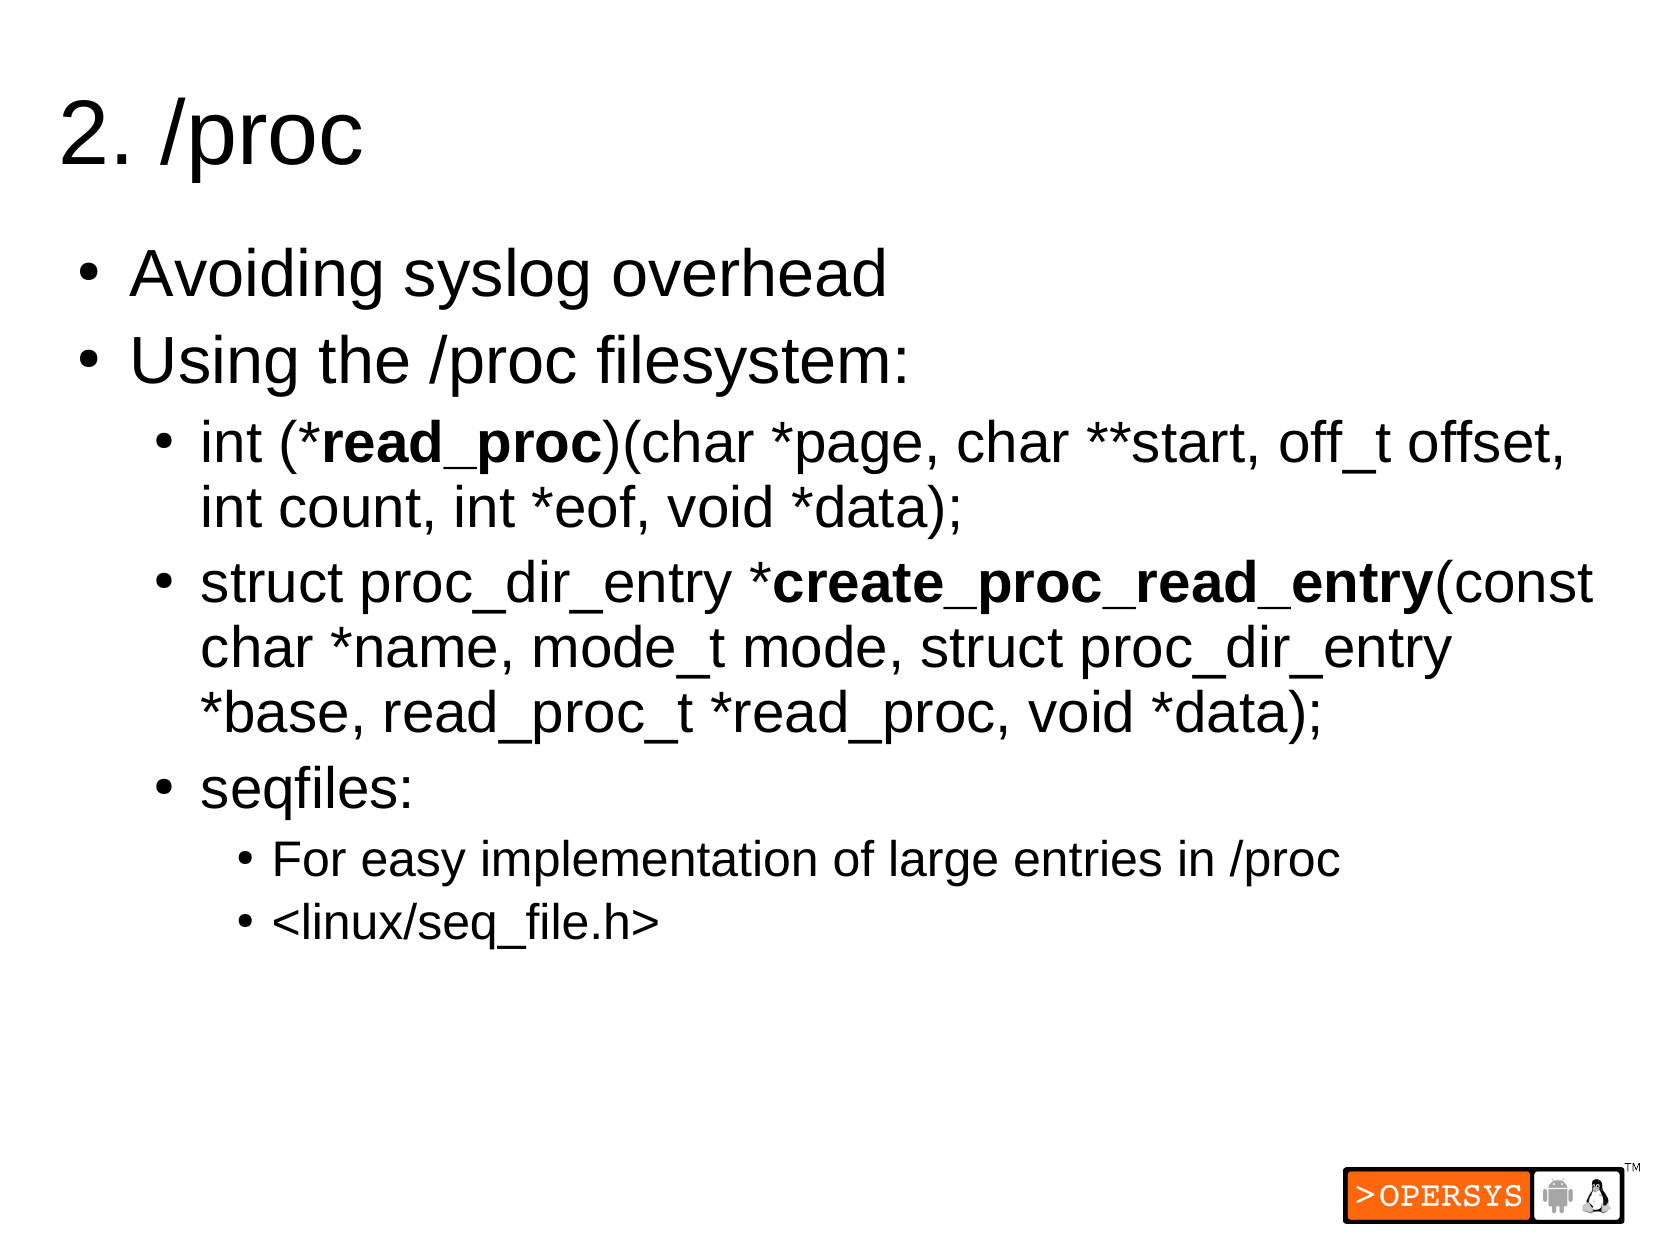

# 2. /proc
Avoiding syslog overhead
Using the /proc filesystem:
int (*read_proc)(char *page, char **start, off_t offset, int count, int *eof, void *data);
struct proc_dir_entry *create_proc_read_entry(const char *name, mode_t mode, struct proc_dir_entry *base, read_proc_t *read_proc, void *data);
seqfiles:
For easy implementation of large entries in /proc
<linux/seq_file.h>